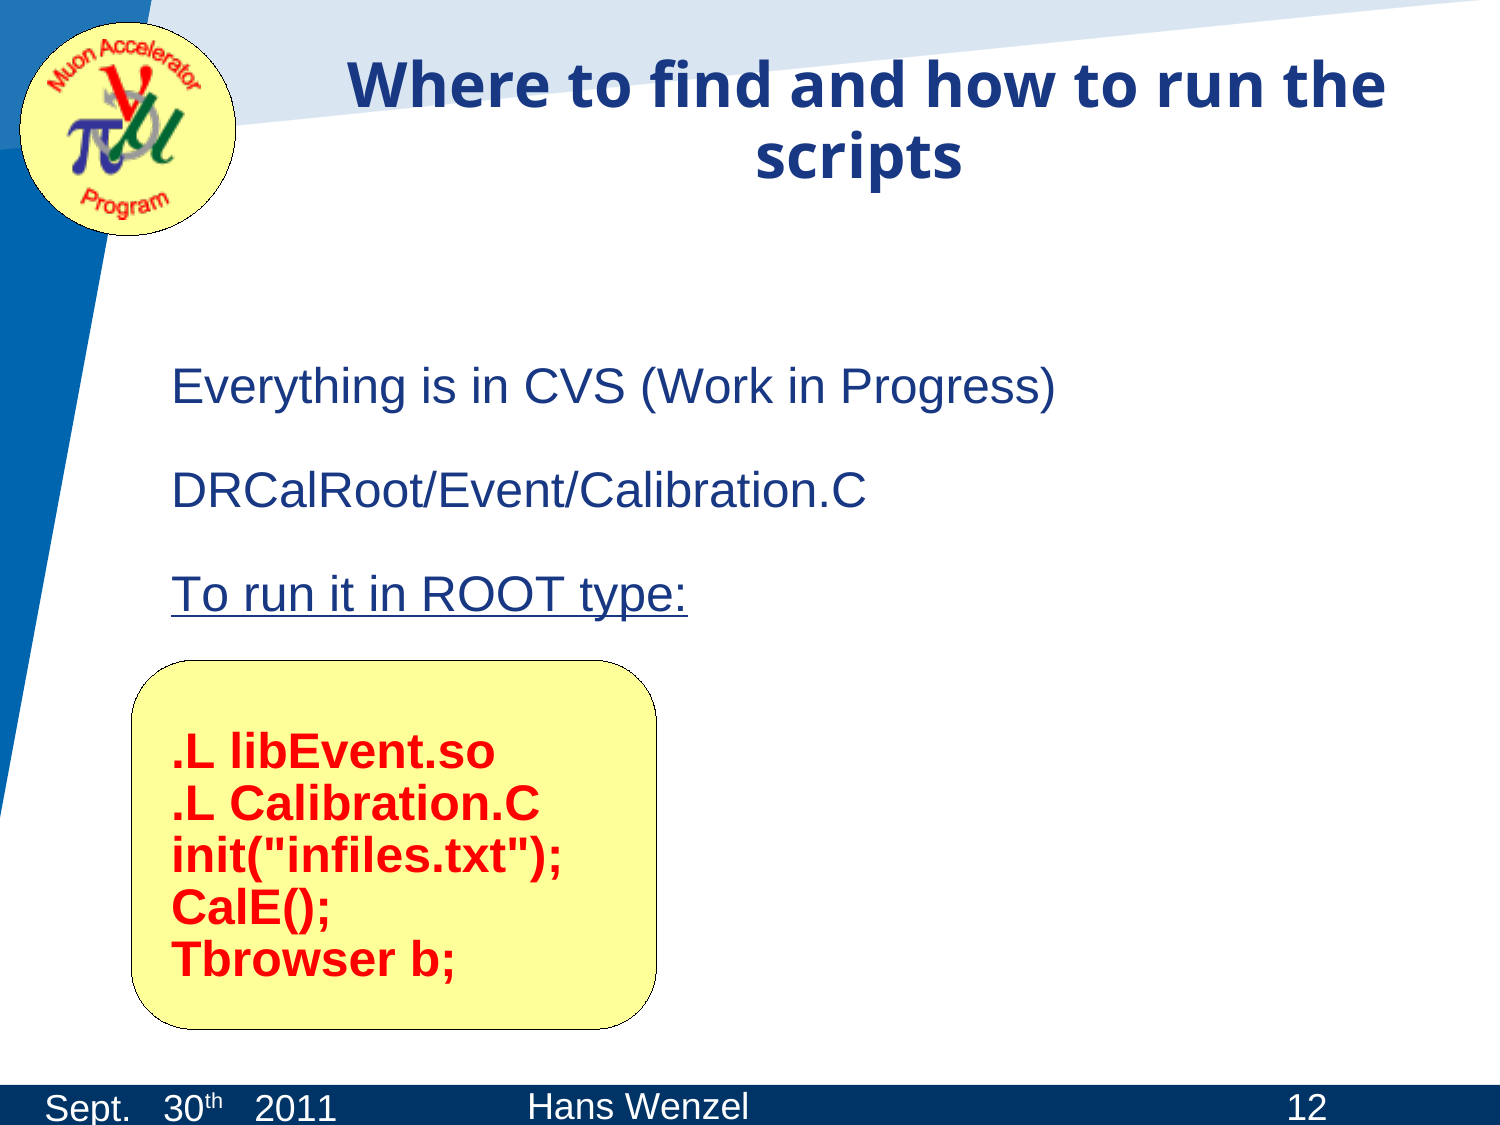

# Where to find and how to run the scripts
Everything is in CVS (Work in Progress)
DRCalRoot/Event/Calibration.C
To run it in ROOT type:
.L libEvent.so
.L Calibration.C
init("infiles.txt");
CalE();
Tbrowser b;
Hans Wenzel
January 22 2009